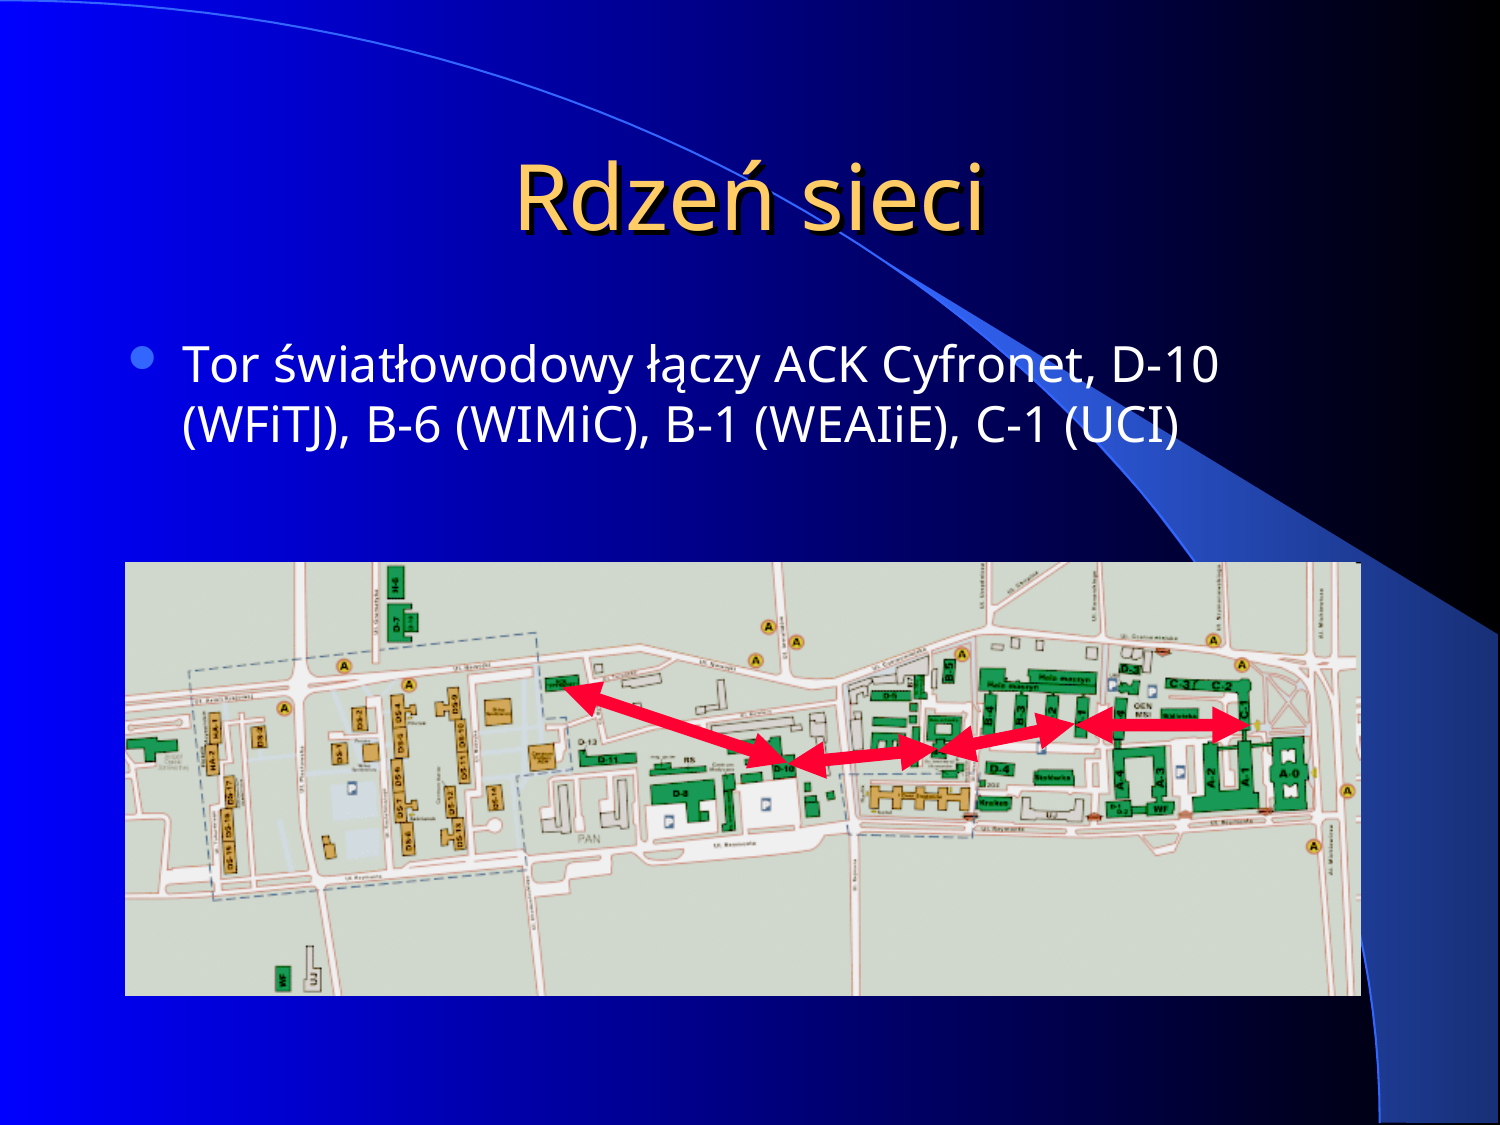

# Rdzeń sieci
Tor światłowodowy łączy ACK Cyfronet, D-10 (WFiTJ), B-6 (WIMiC), B-1 (WEAIiE), C-1 (UCI)